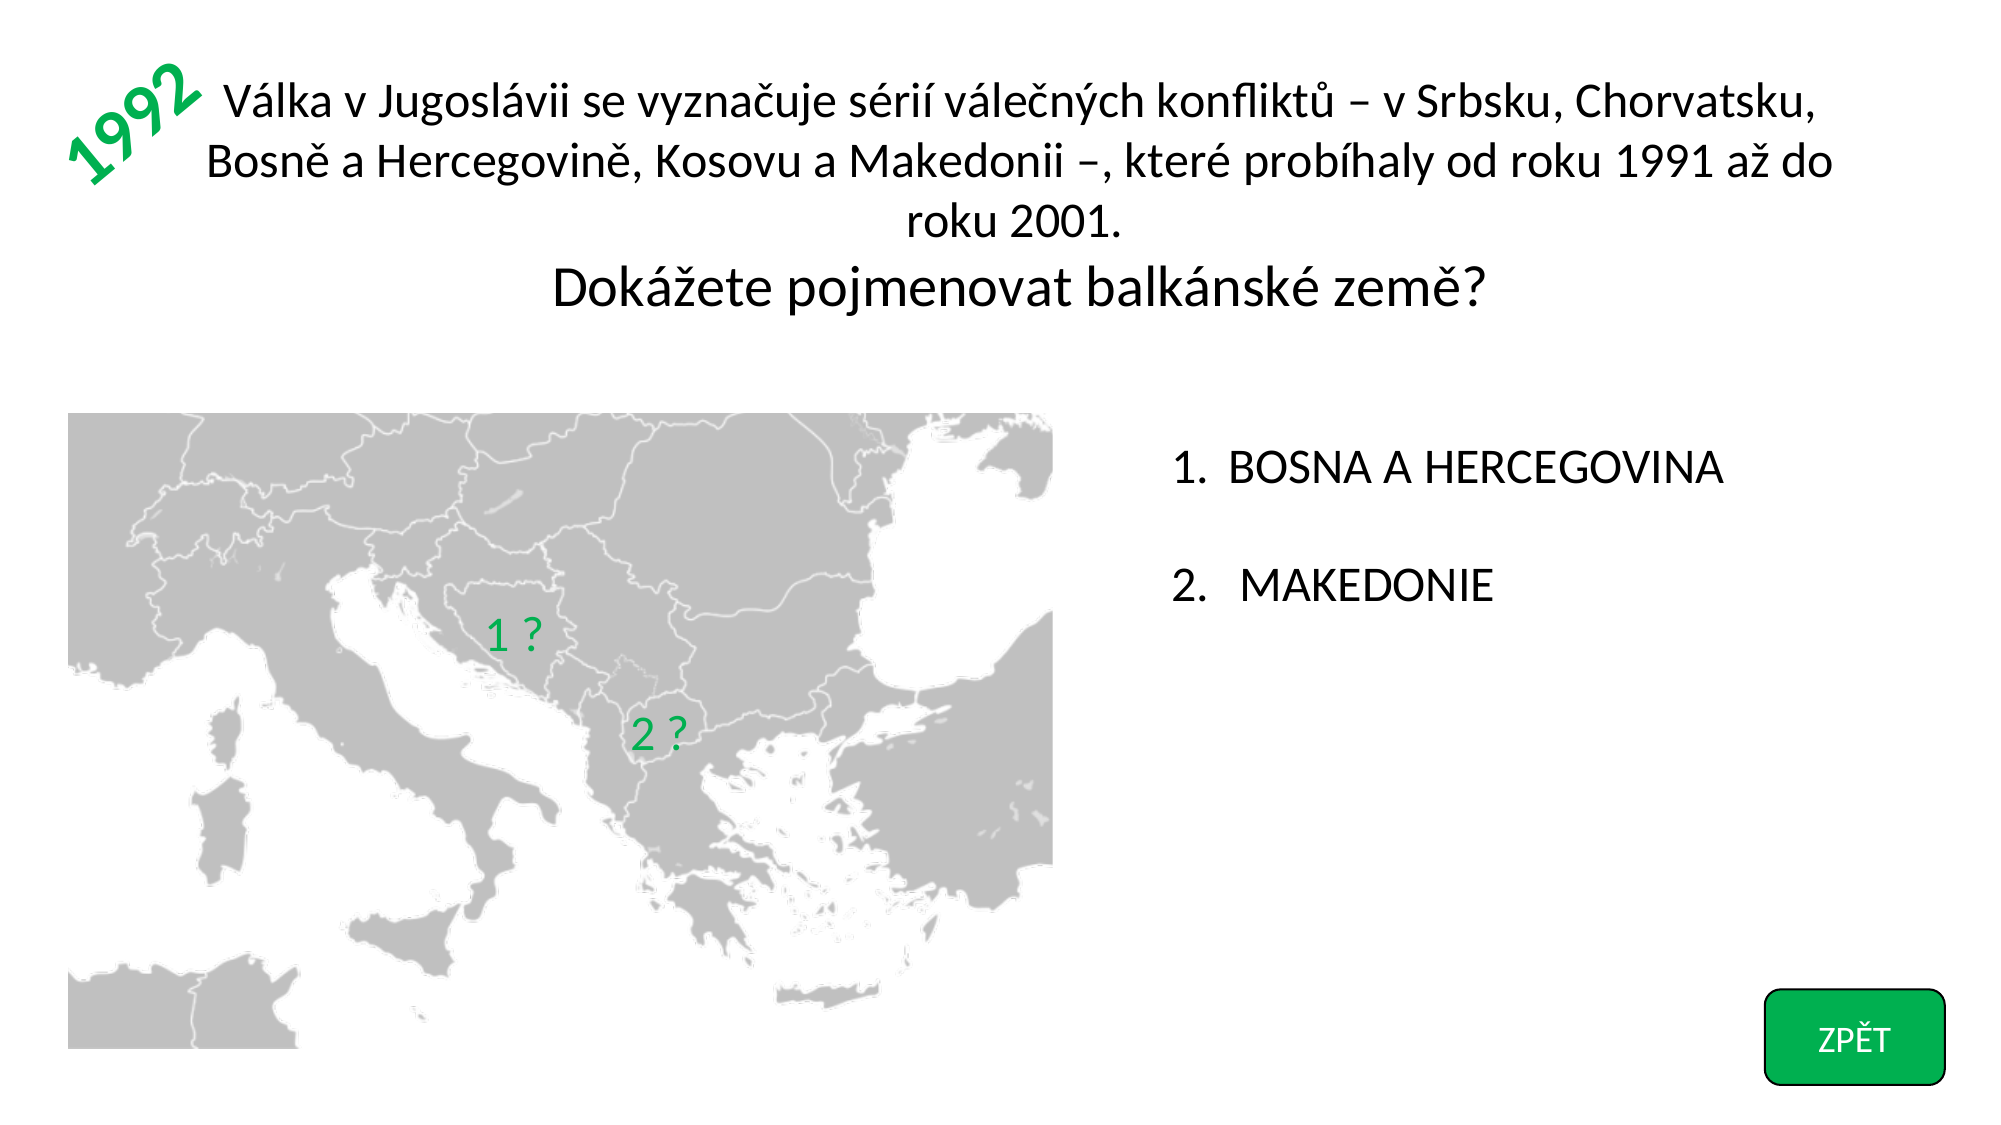

Válka v Jugoslávii se vyznačuje sérií válečných konfliktů – v Srbsku, Chorvatsku, Bosně a Hercegovině, Kosovu a Makedonii –, které probíhaly od roku 1991 až do roku 2001.
Dokážete pojmenovat balkánské země?
1992
1.
BOSNA A HERCEGOVINA
2.
MAKEDONIE
1 ?
2 ?
ZPĚT